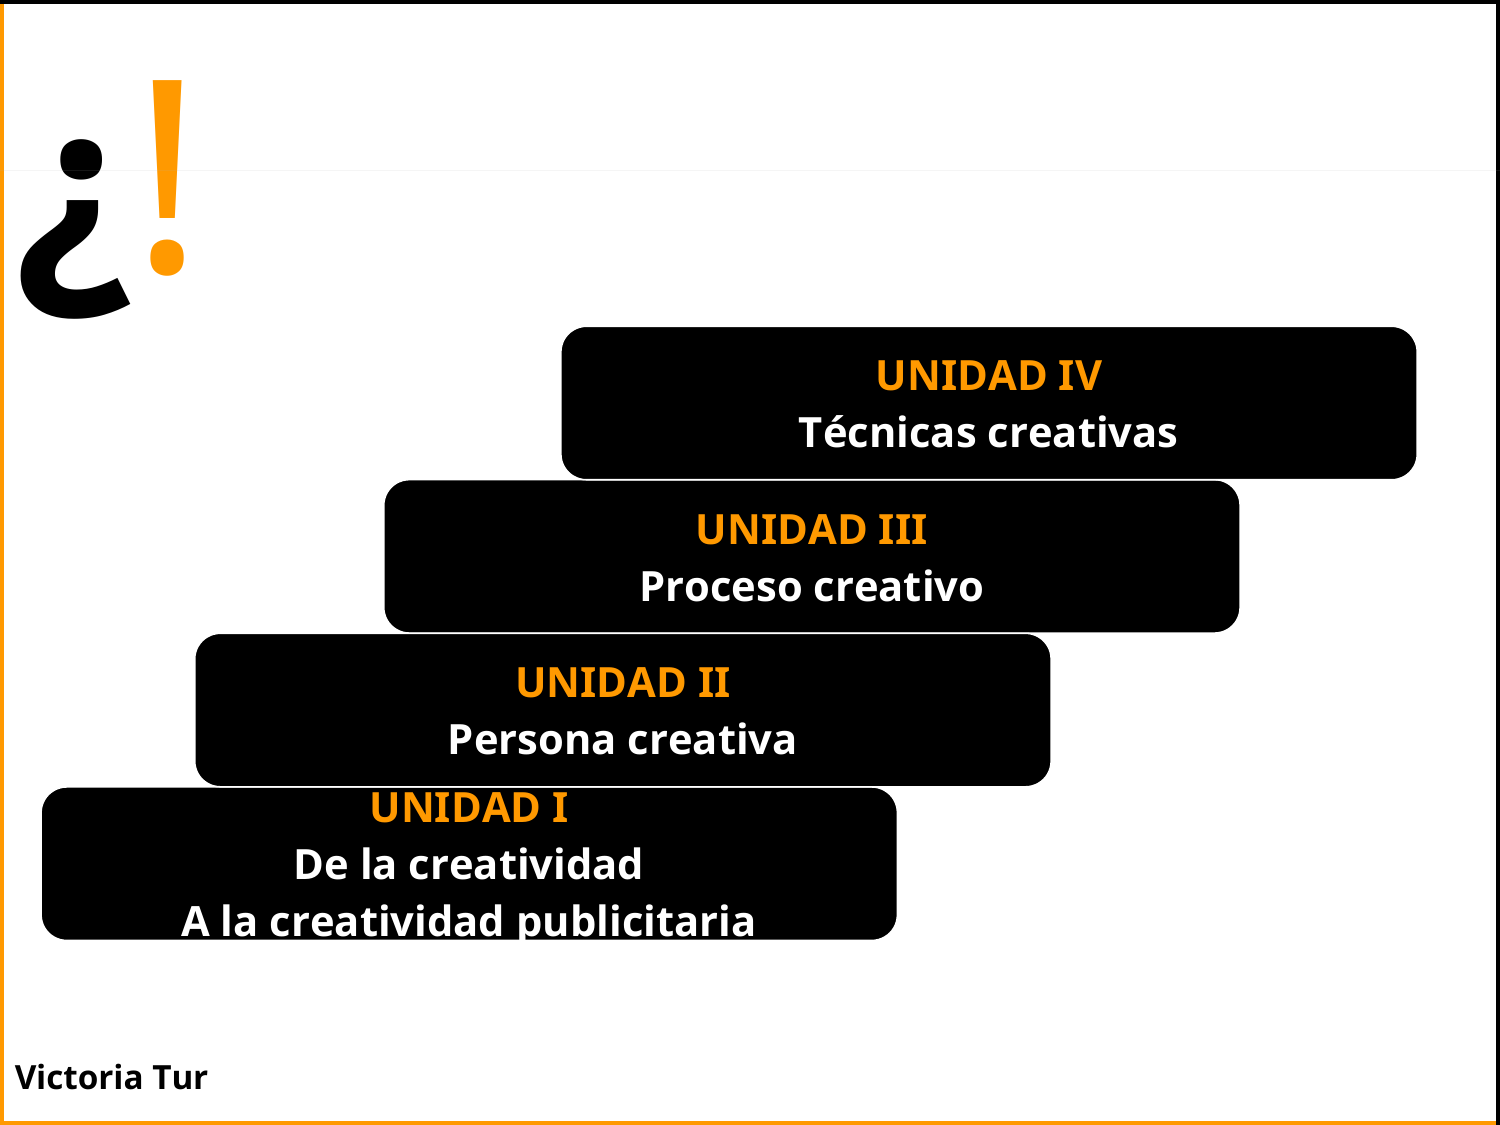

UNIDAD IV
Técnicas creativas
UNIDAD III
Proceso creativo
UNIDAD II
Persona creativa
UNIDAD I
De la creatividad
A la creatividad publicitaria